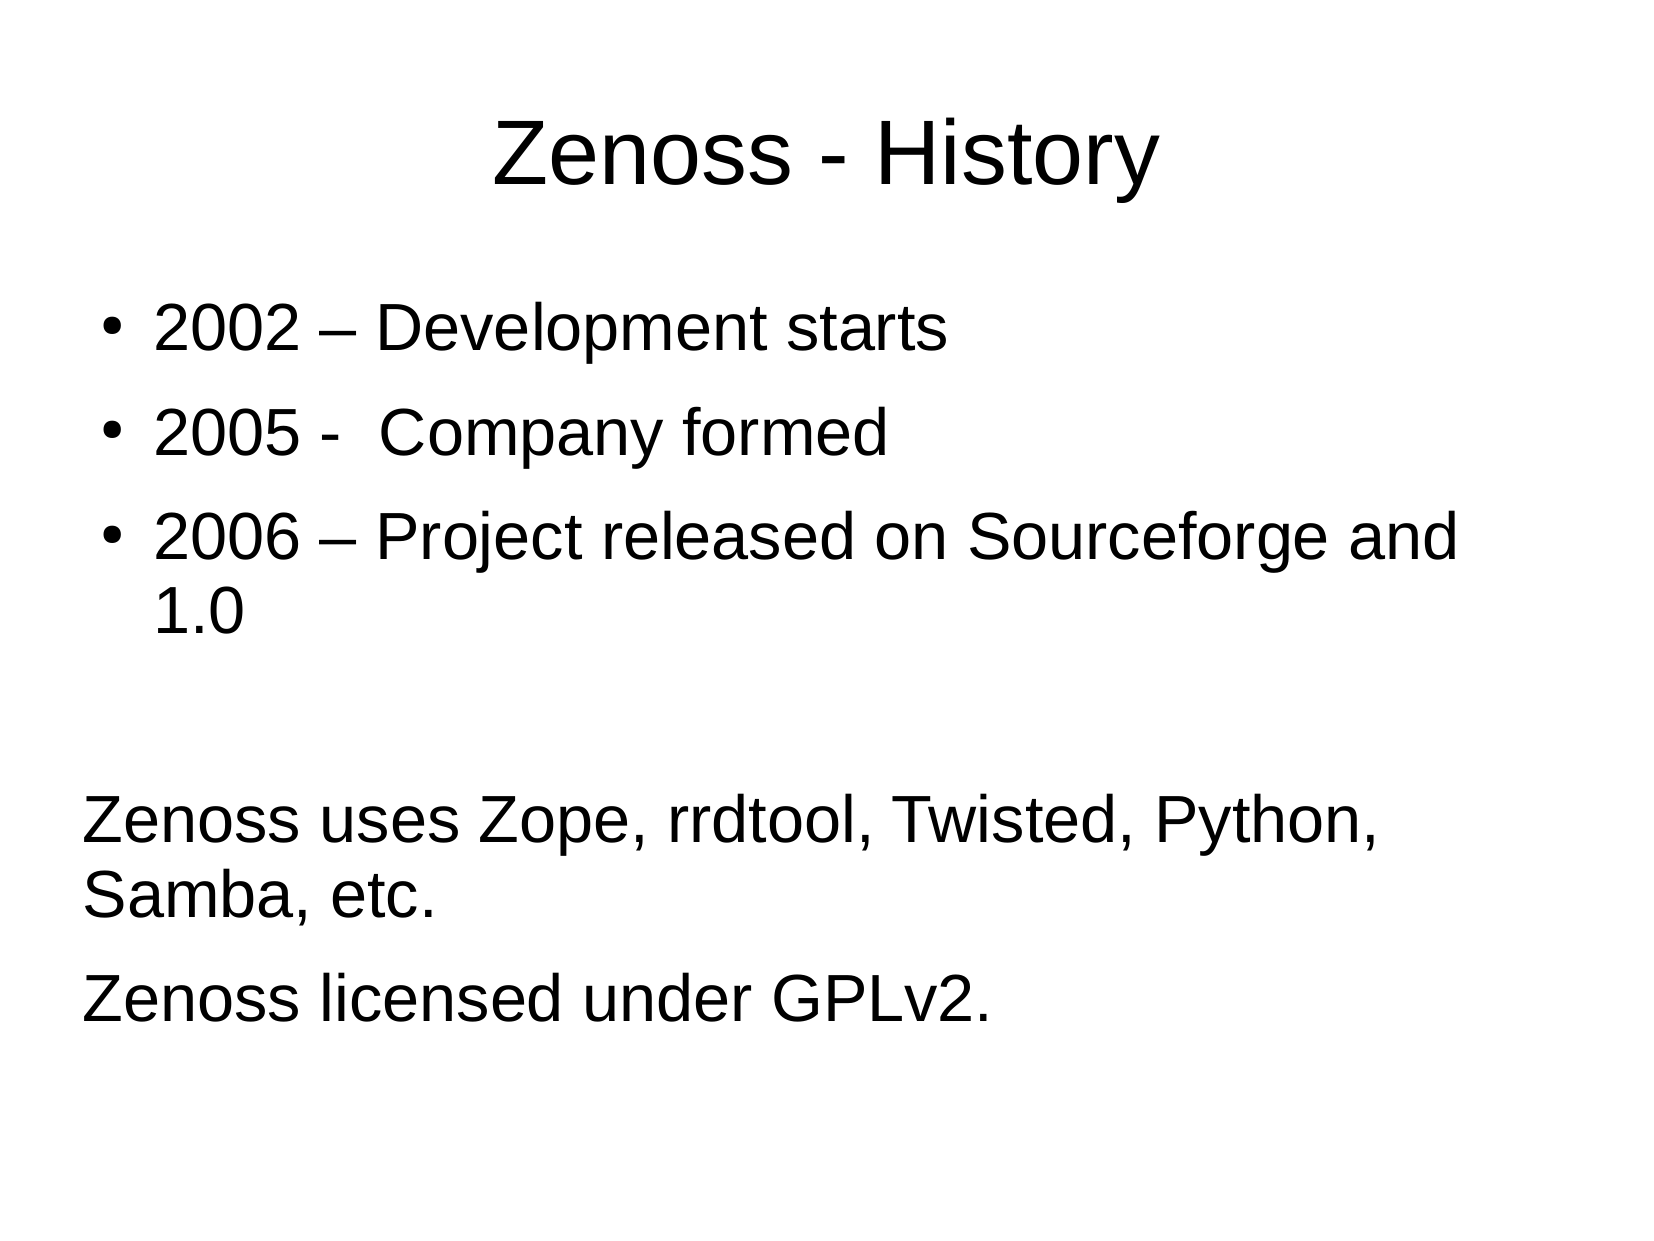

# Zenoss - History
2002 – Development starts
2005 - Company formed
2006 – Project released on Sourceforge and 1.0
Zenoss uses Zope, rrdtool, Twisted, Python, Samba, etc.
Zenoss licensed under GPLv2.